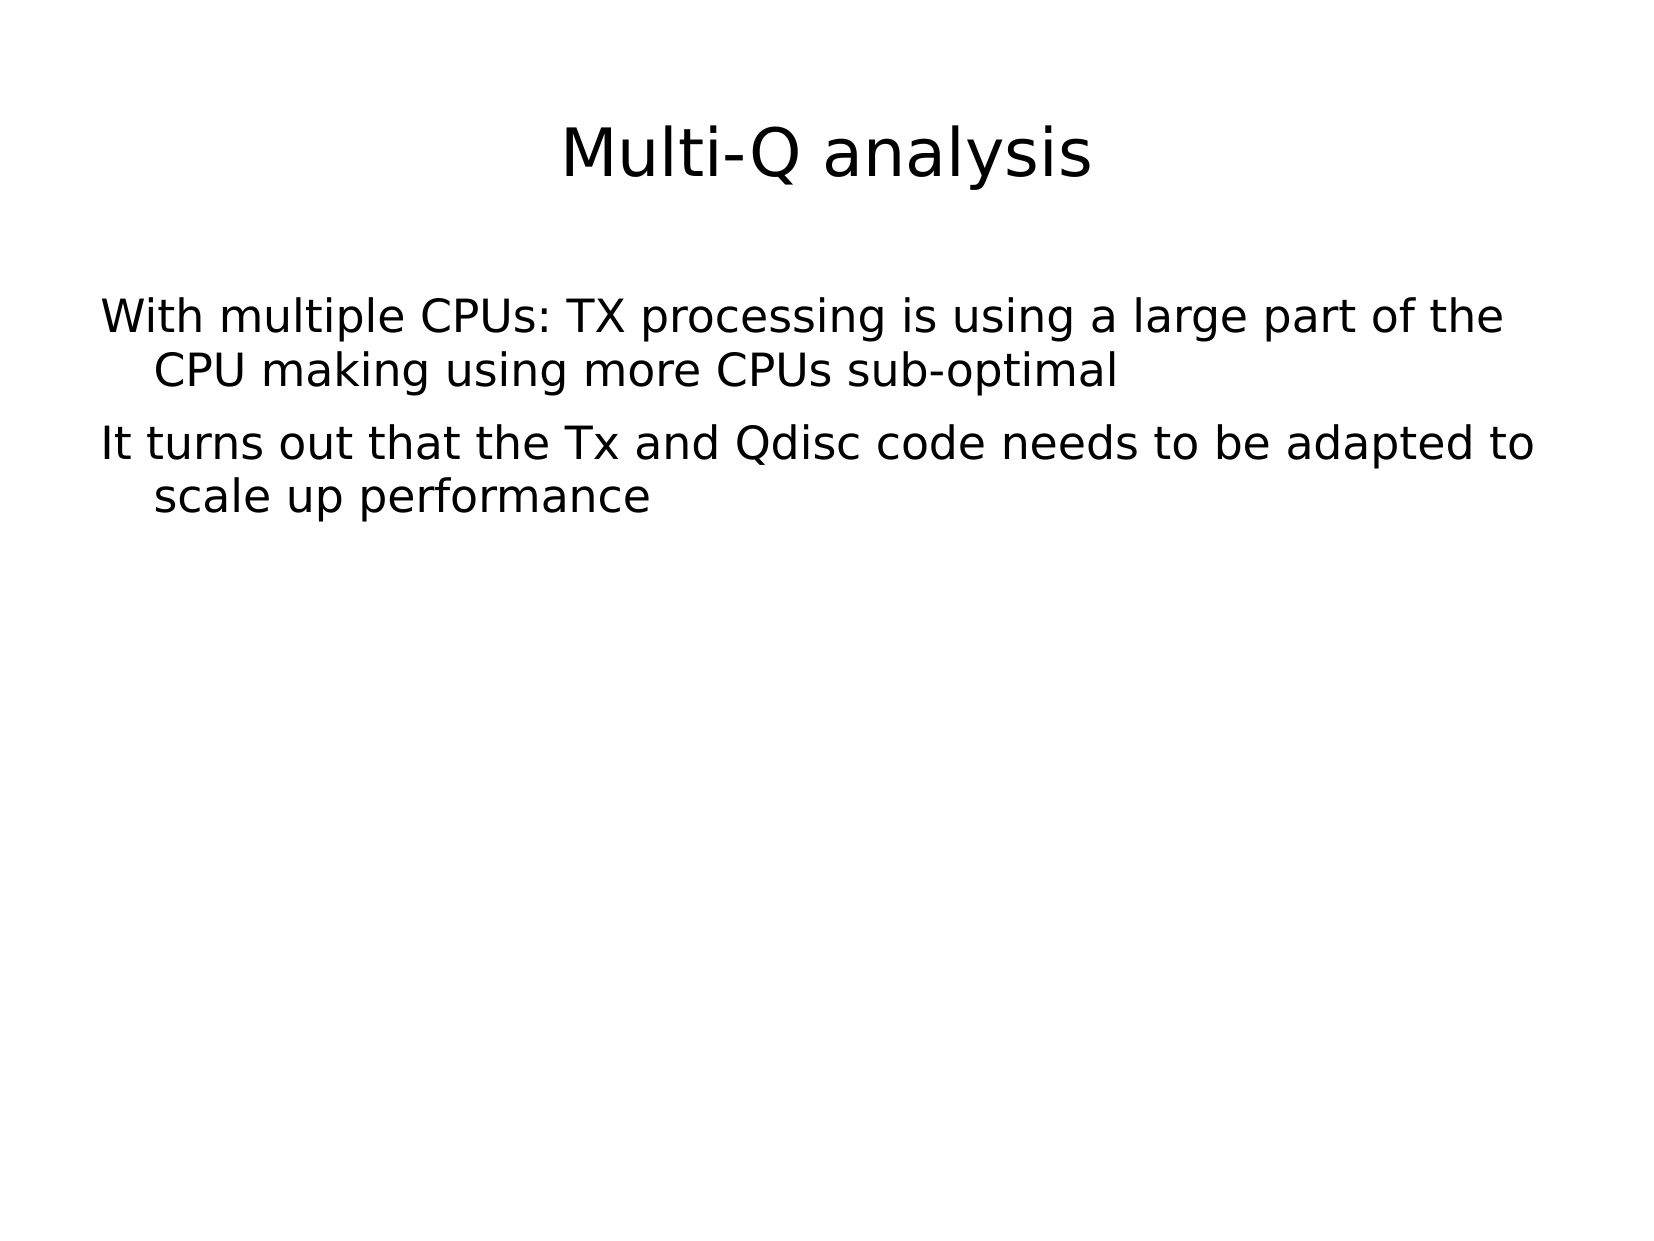

# Multi-Q analysis
With multiple CPUs: TX processing is using a large part of the CPU making using more CPUs sub-optimal
It turns out that the Tx and Qdisc code needs to be adapted to scale up performance